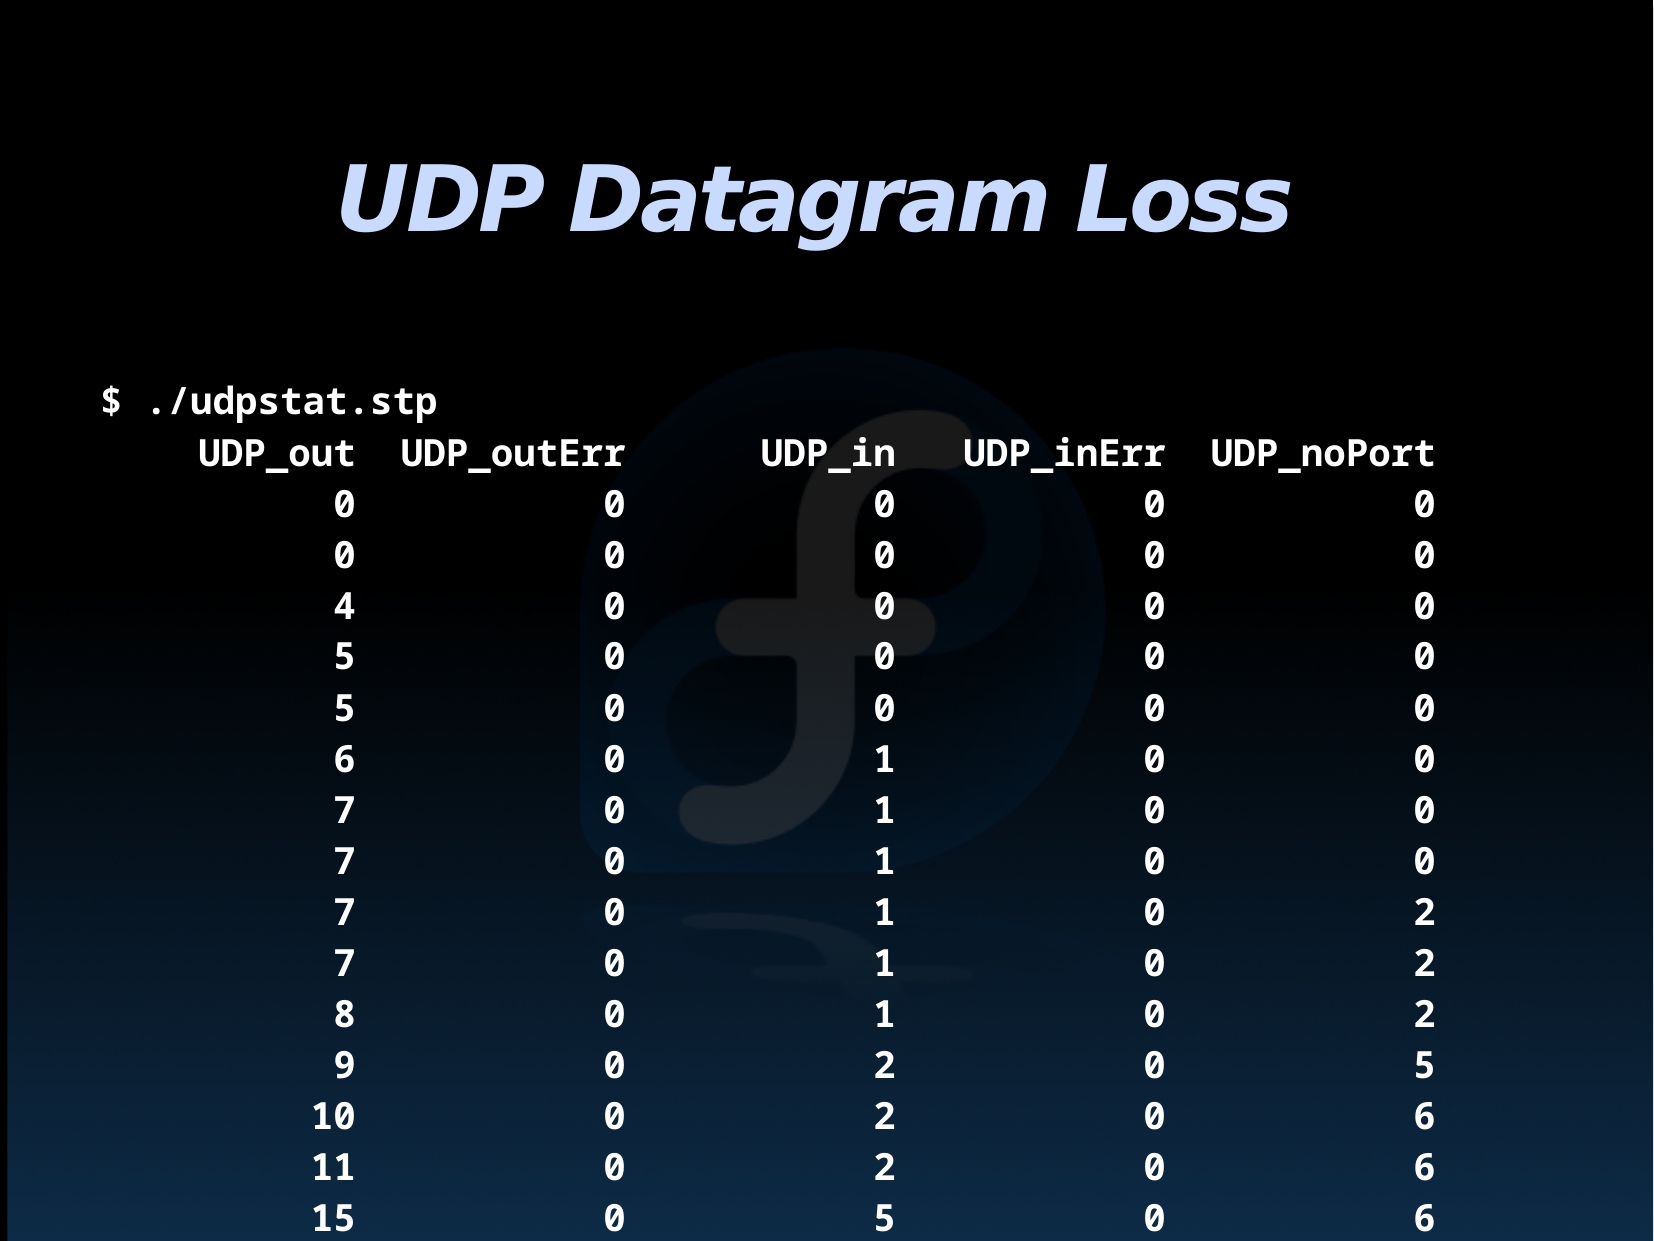

# UDP Datagram Loss
$ ./udpstat.stp
 UDP_out UDP_outErr UDP_in UDP_inErr UDP_noPort
 0 0 0 0 0
 0 0 0 0 0
 4 0 0 0 0
 5 0 0 0 0
 5 0 0 0 0
 6 0 1 0 0
 7 0 1 0 0
 7 0 1 0 0
 7 0 1 0 2
 7 0 1 0 2
 8 0 1 0 2
 9 0 2 0 5
 10 0 2 0 6
 11 0 2 0 6
 15 0 5 0 6
 19 1 9 0 6